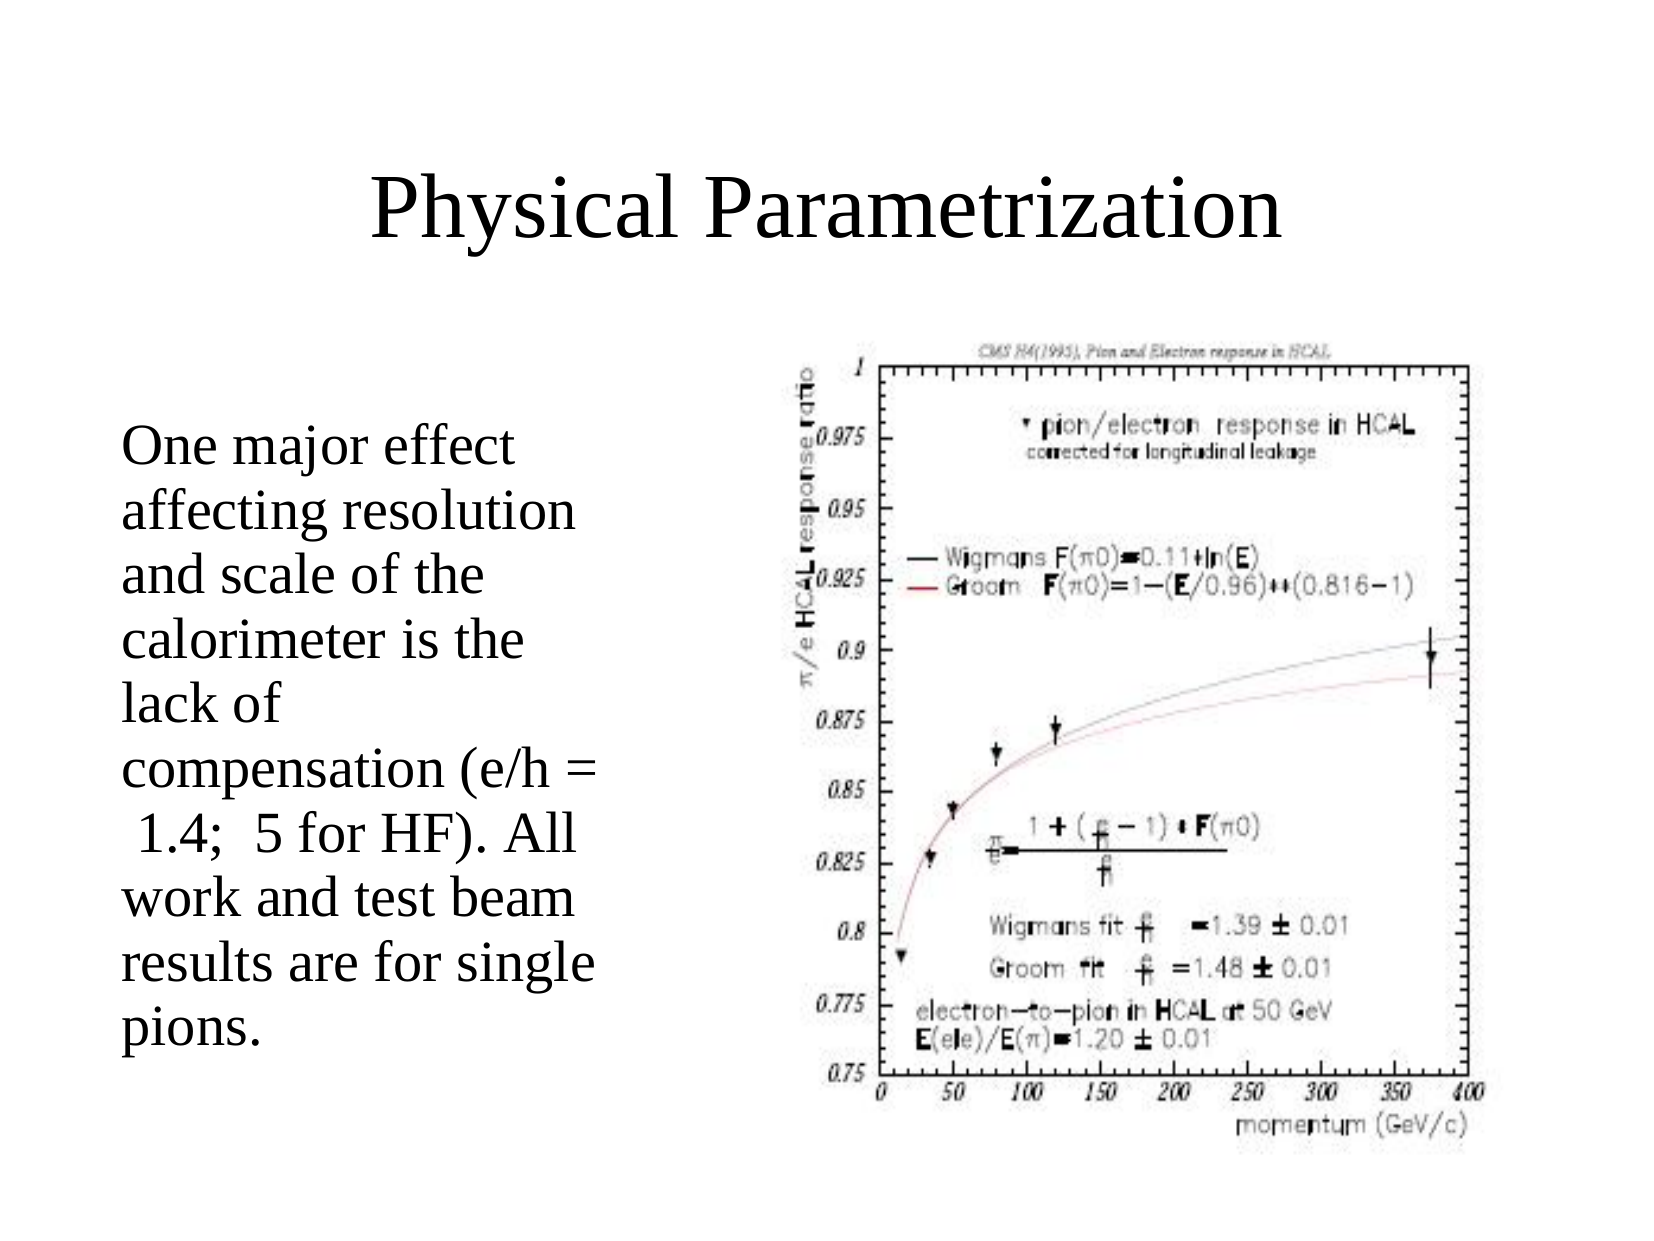

# Physical Parametrization
One major effect affecting resolution and scale of the calorimeter is the lack of compensation (e/h = 1.4; 5 for HF). All work and test beam results are for single pions.